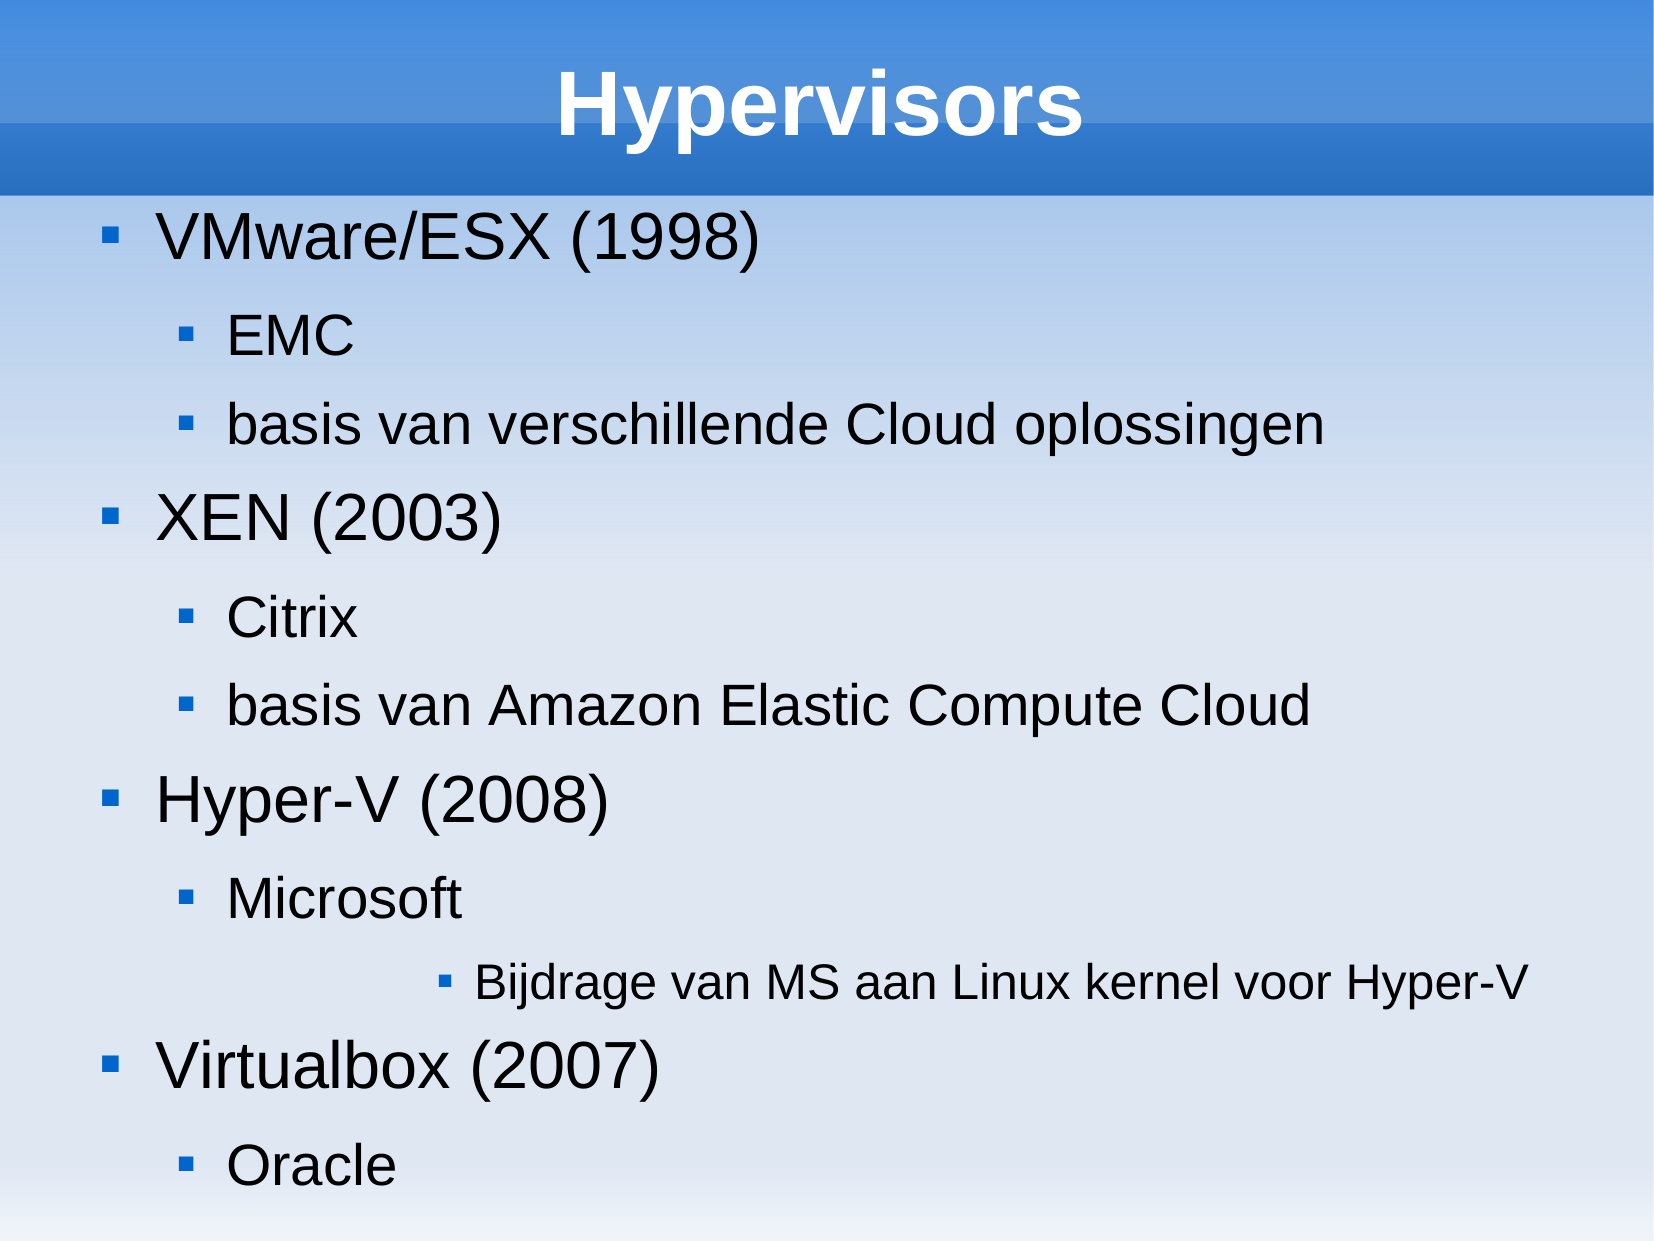

# Hypervisors
VMware/ESX (1998)
EMC
basis van verschillende Cloud oplossingen
XEN (2003)
Citrix
basis van Amazon Elastic Compute Cloud
Hyper-V (2008)
Microsoft
Bijdrage van MS aan Linux kernel voor Hyper-V
Virtualbox (2007)
Oracle